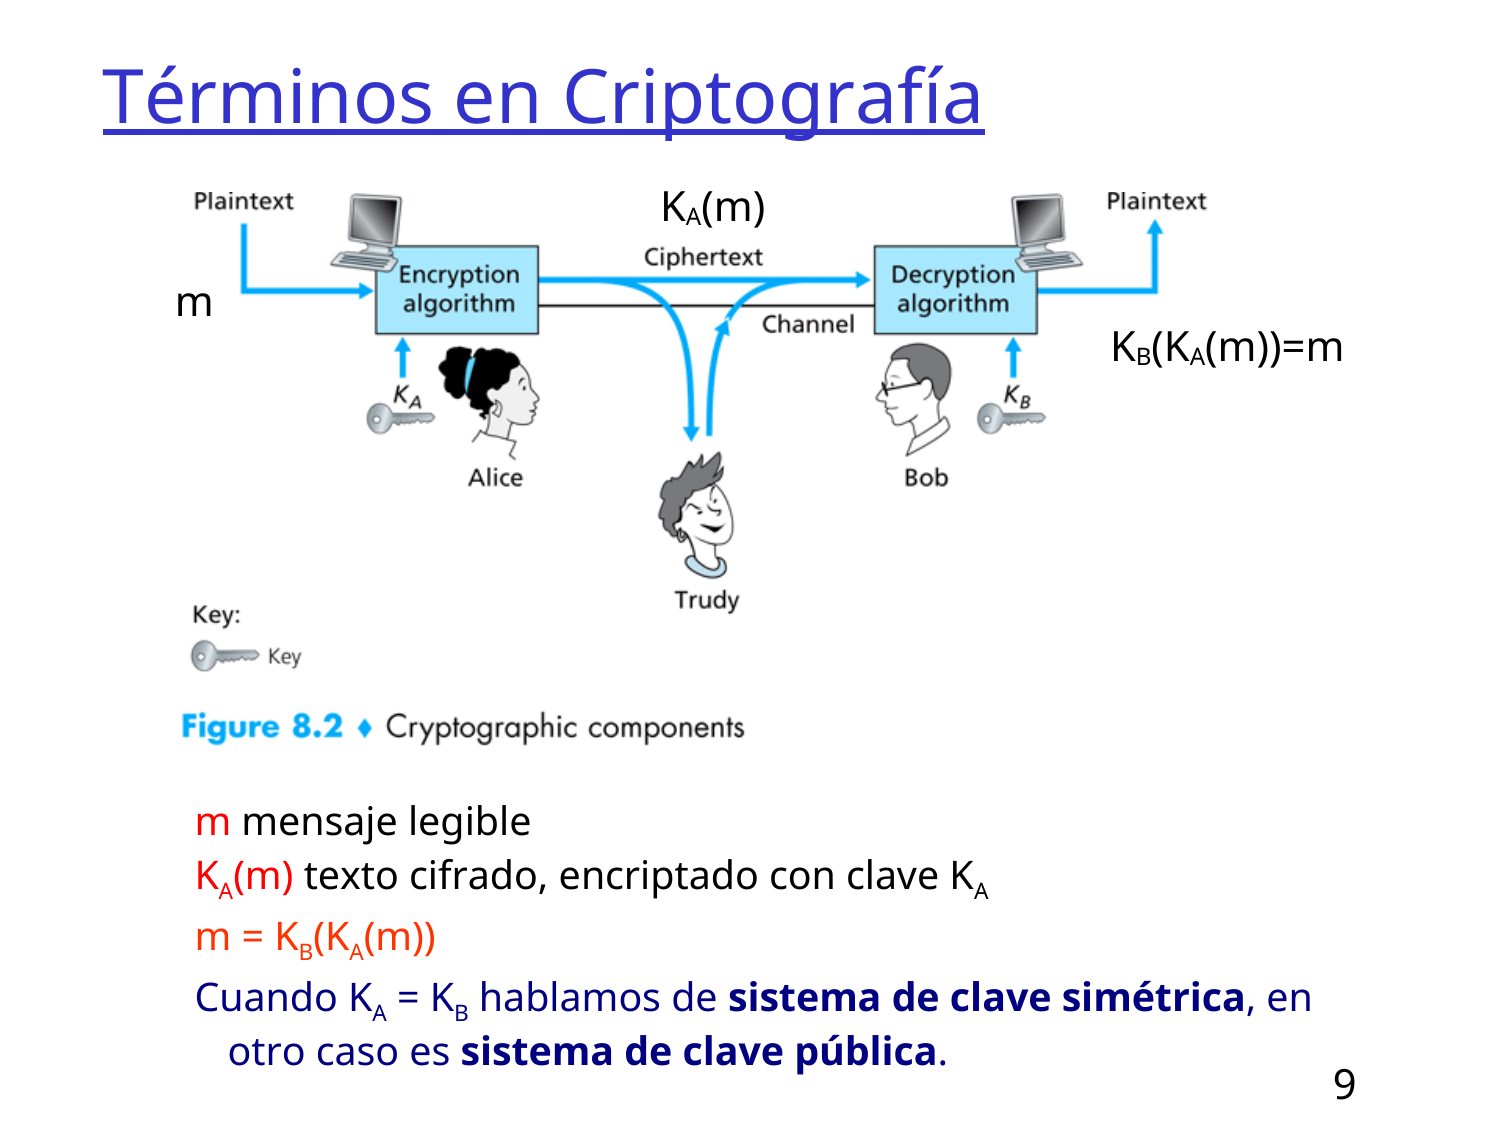

# Términos en Criptografía
KA(m)
m
KB(KA(m))=m
m mensaje legible
KA(m) texto cifrado, encriptado con clave KA
m = KB(KA(m))
Cuando KA = KB hablamos de sistema de clave simétrica, en otro caso es sistema de clave pública.
9